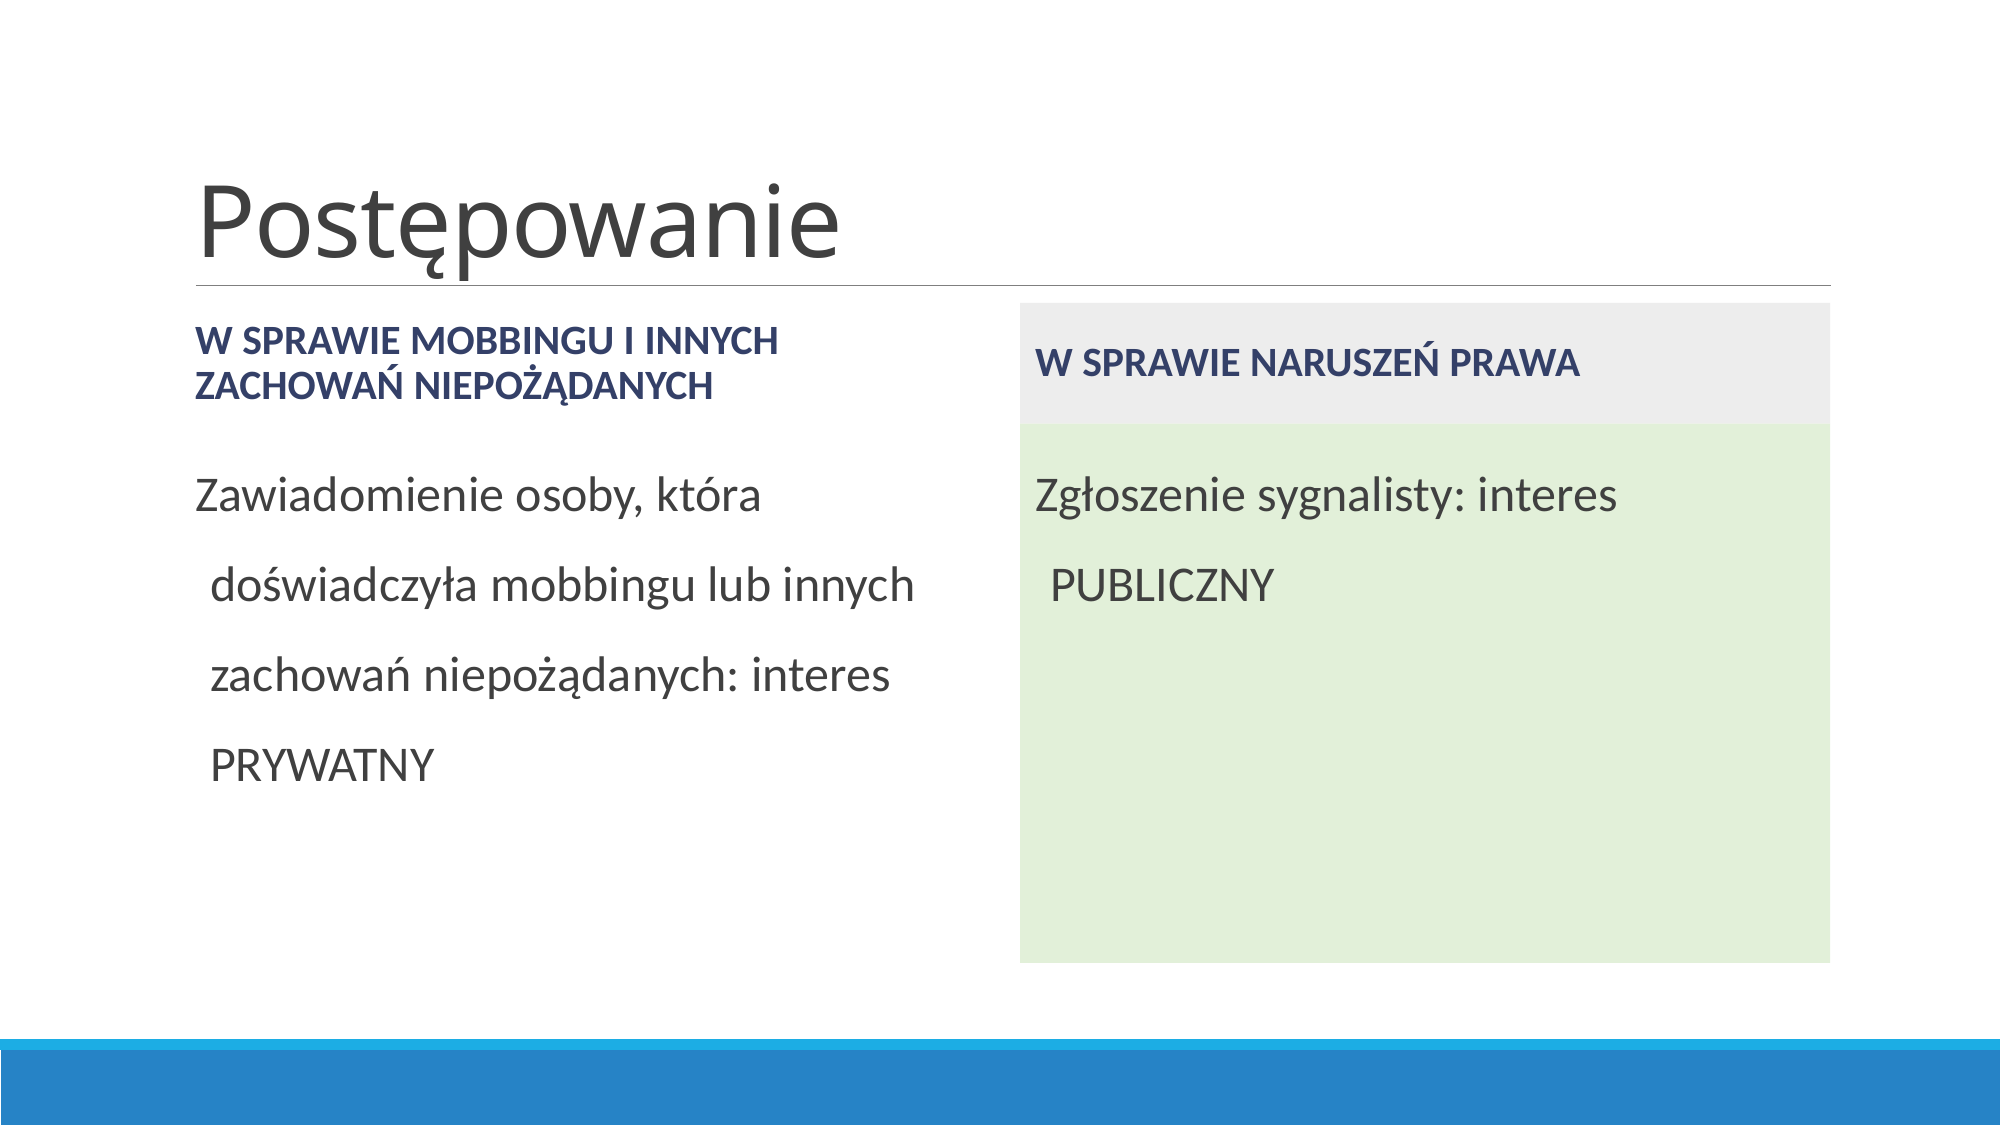

# Postępowanie
W sprawie mobbingu i innych zachowań niepożądanych
W sprawie naruszeń prawa
Zawiadomienie osoby, która doświadczyła mobbingu lub innych zachowań niepożądanych: interes PRYWATNY
Zgłoszenie sygnalisty: interes PUBLICZNY